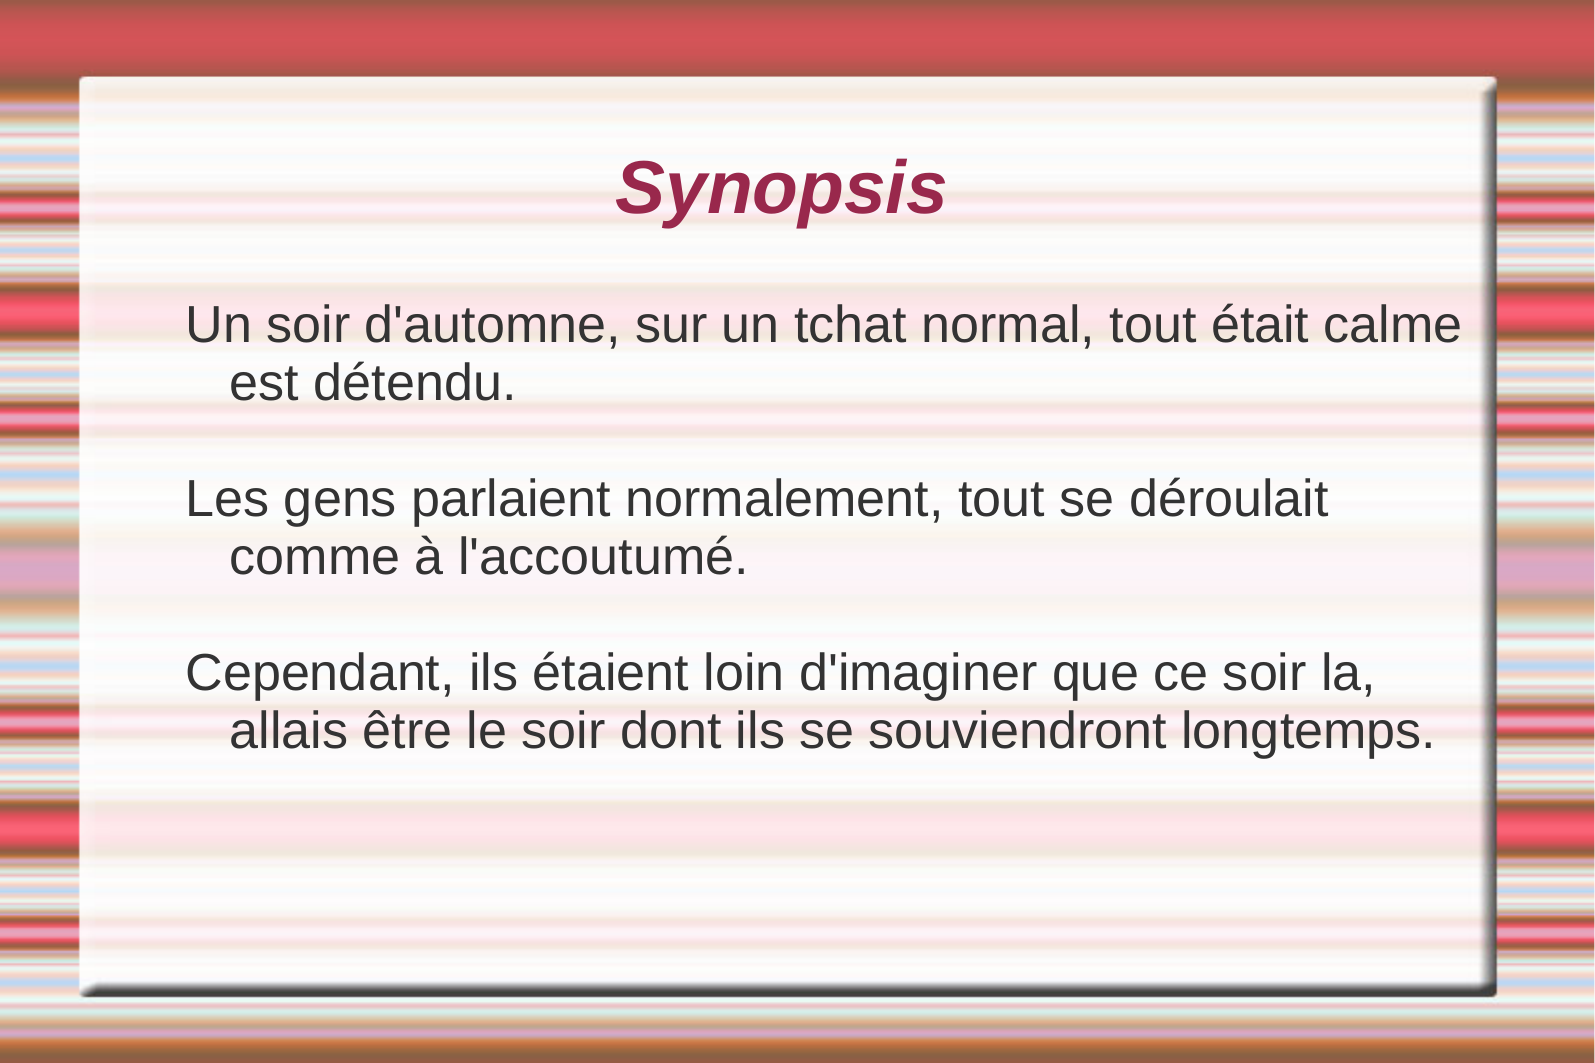

# Synopsis
Un soir d'automne, sur un tchat normal, tout était calme est détendu.
Les gens parlaient normalement, tout se déroulait comme à l'accoutumé.
Cependant, ils étaient loin d'imaginer que ce soir la, allais être le soir dont ils se souviendront longtemps.